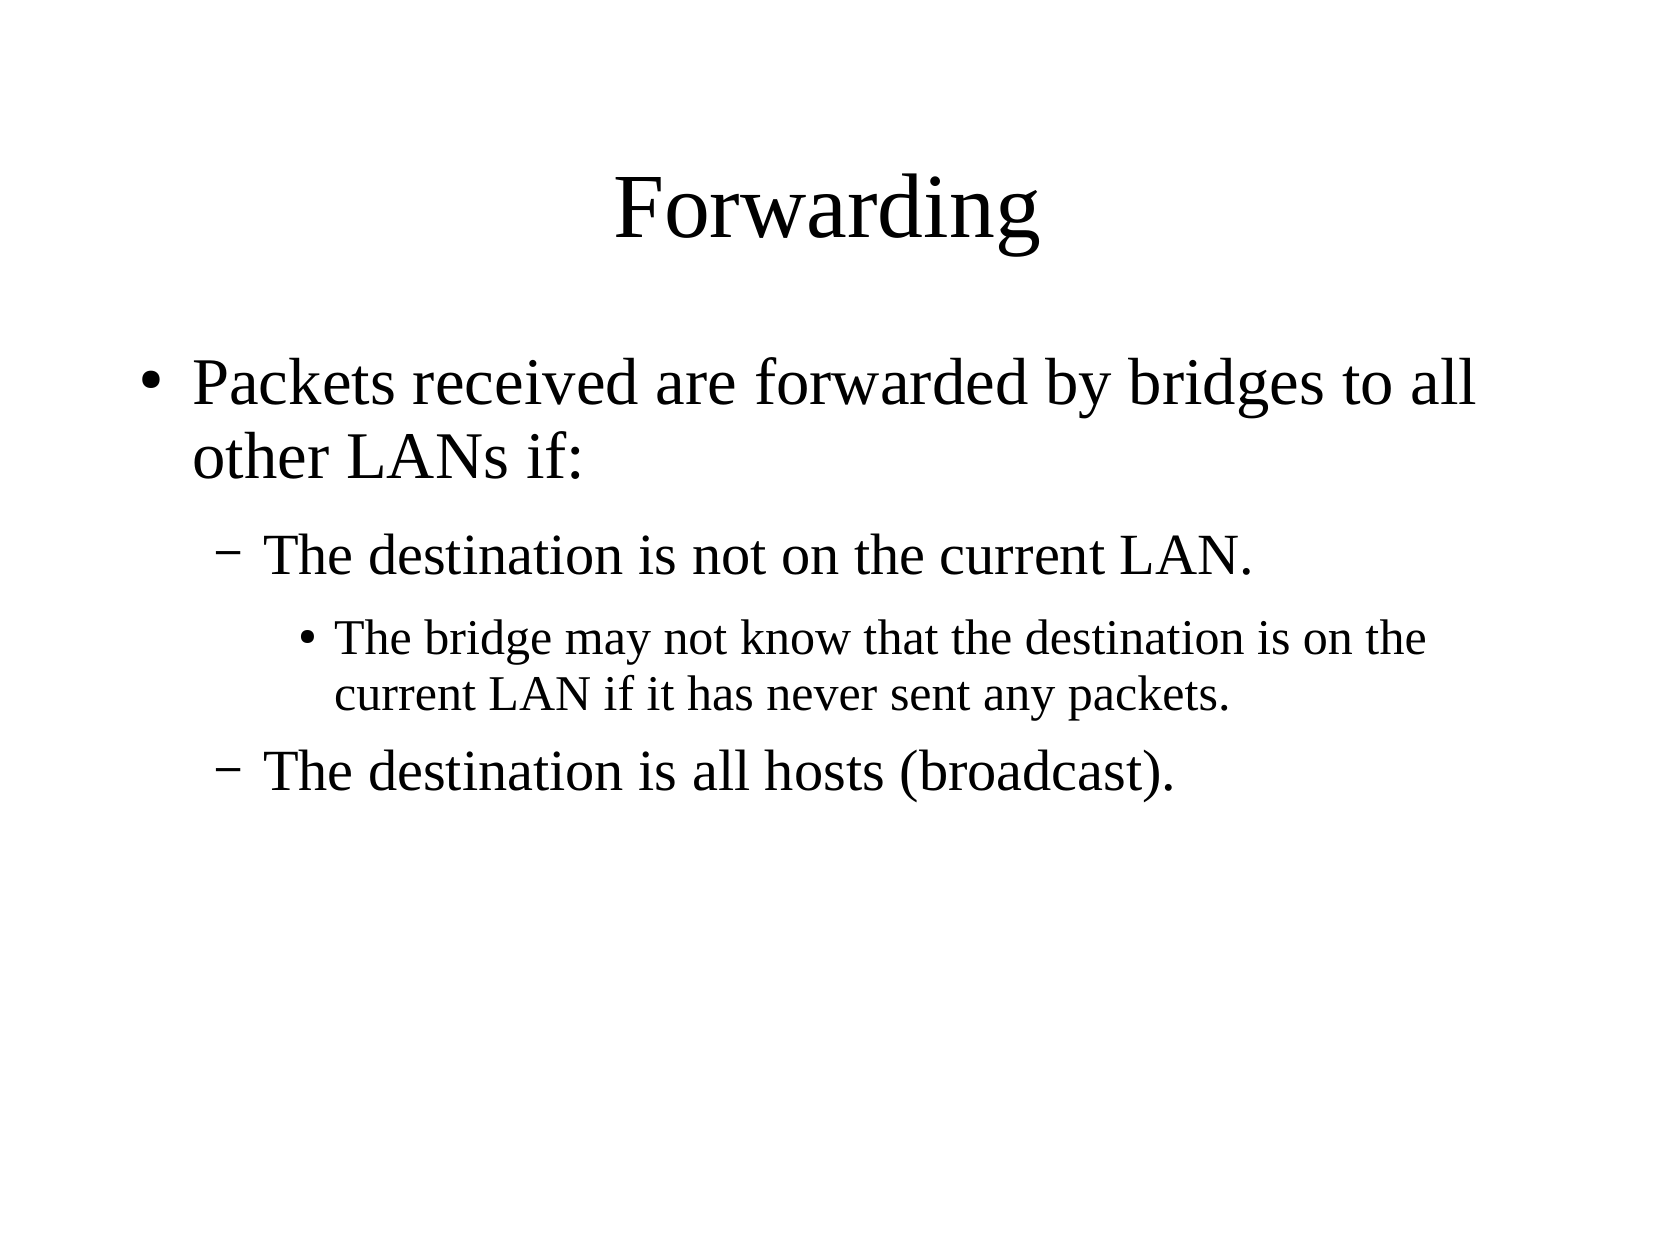

# Forwarding
Packets received are forwarded by bridges to all other LANs if:
The destination is not on the current LAN.
The bridge may not know that the destination is on the current LAN if it has never sent any packets.
The destination is all hosts (broadcast).